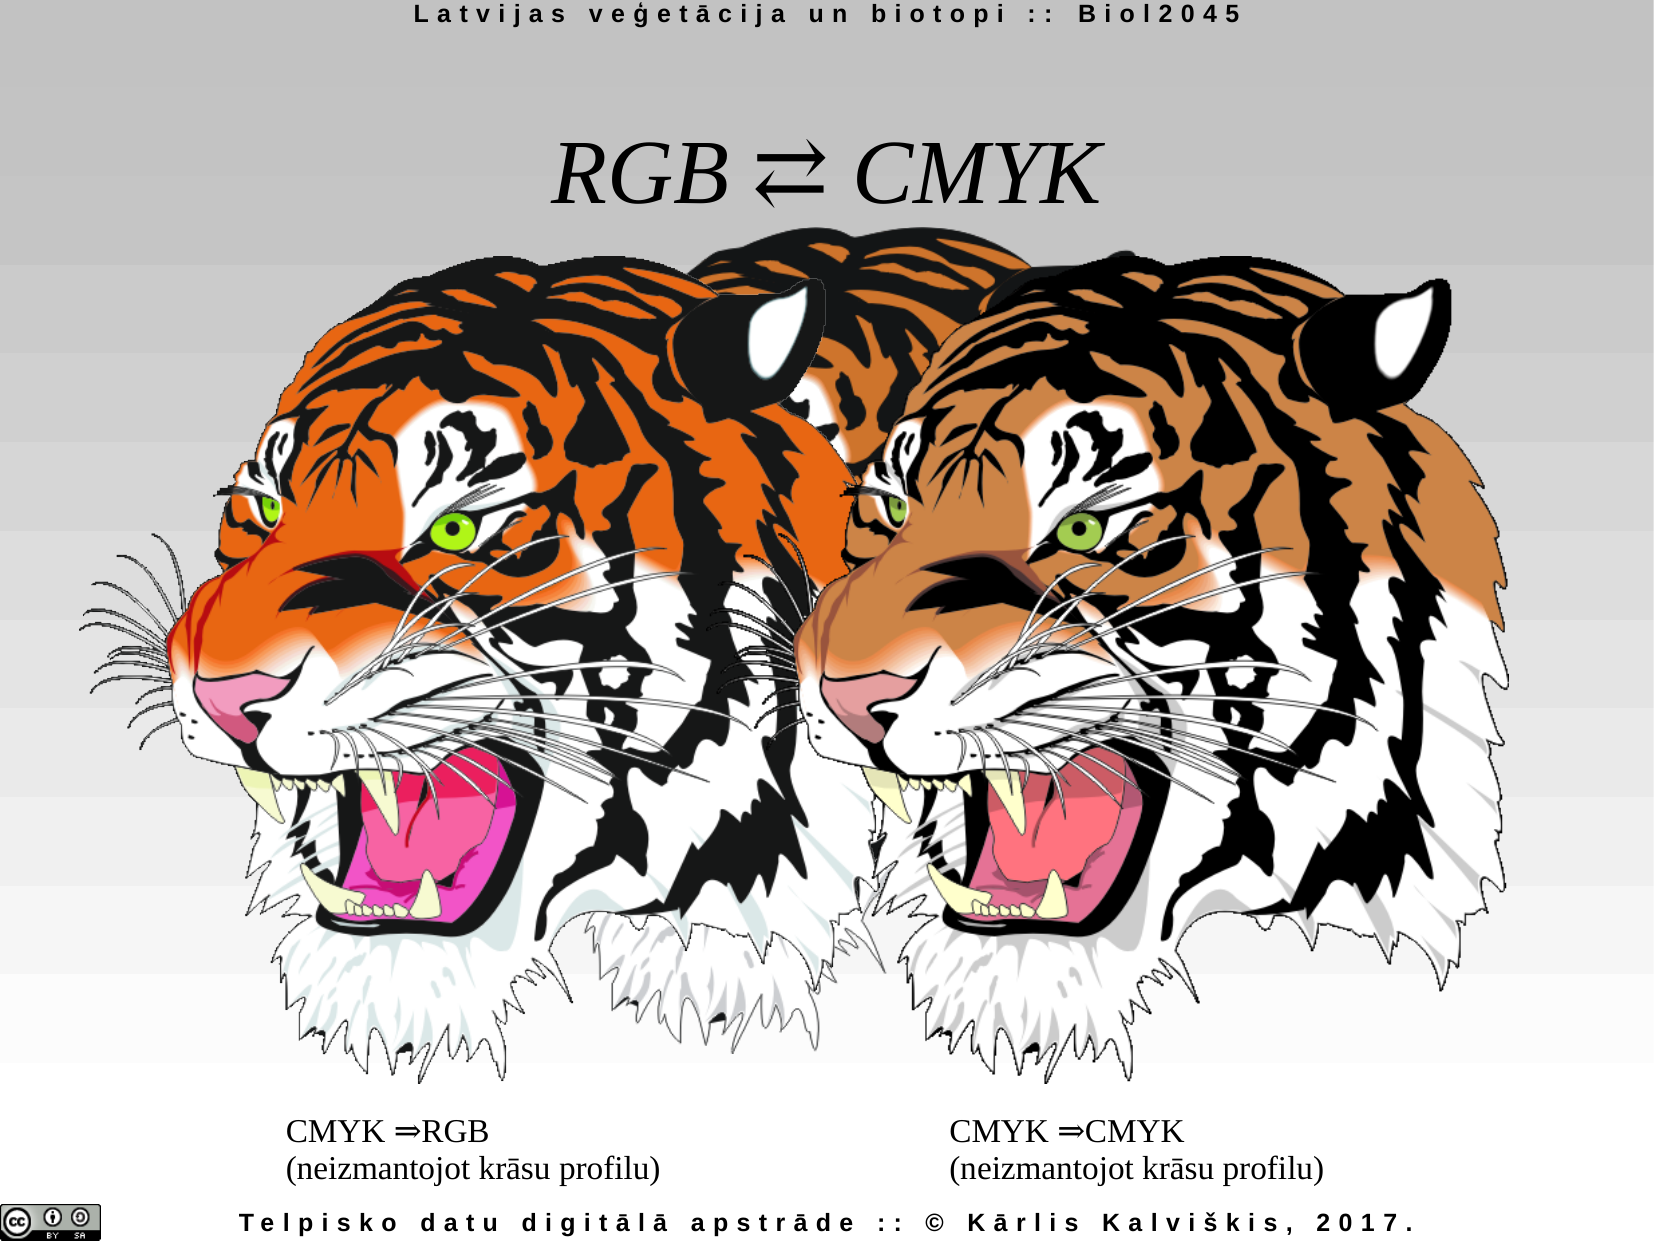

# RGB ⇄ CMYK
CMYK ⇒RGB
(neizmantojot krāsu profilu)
CMYK ⇒CMYK
(neizmantojot krāsu profilu)